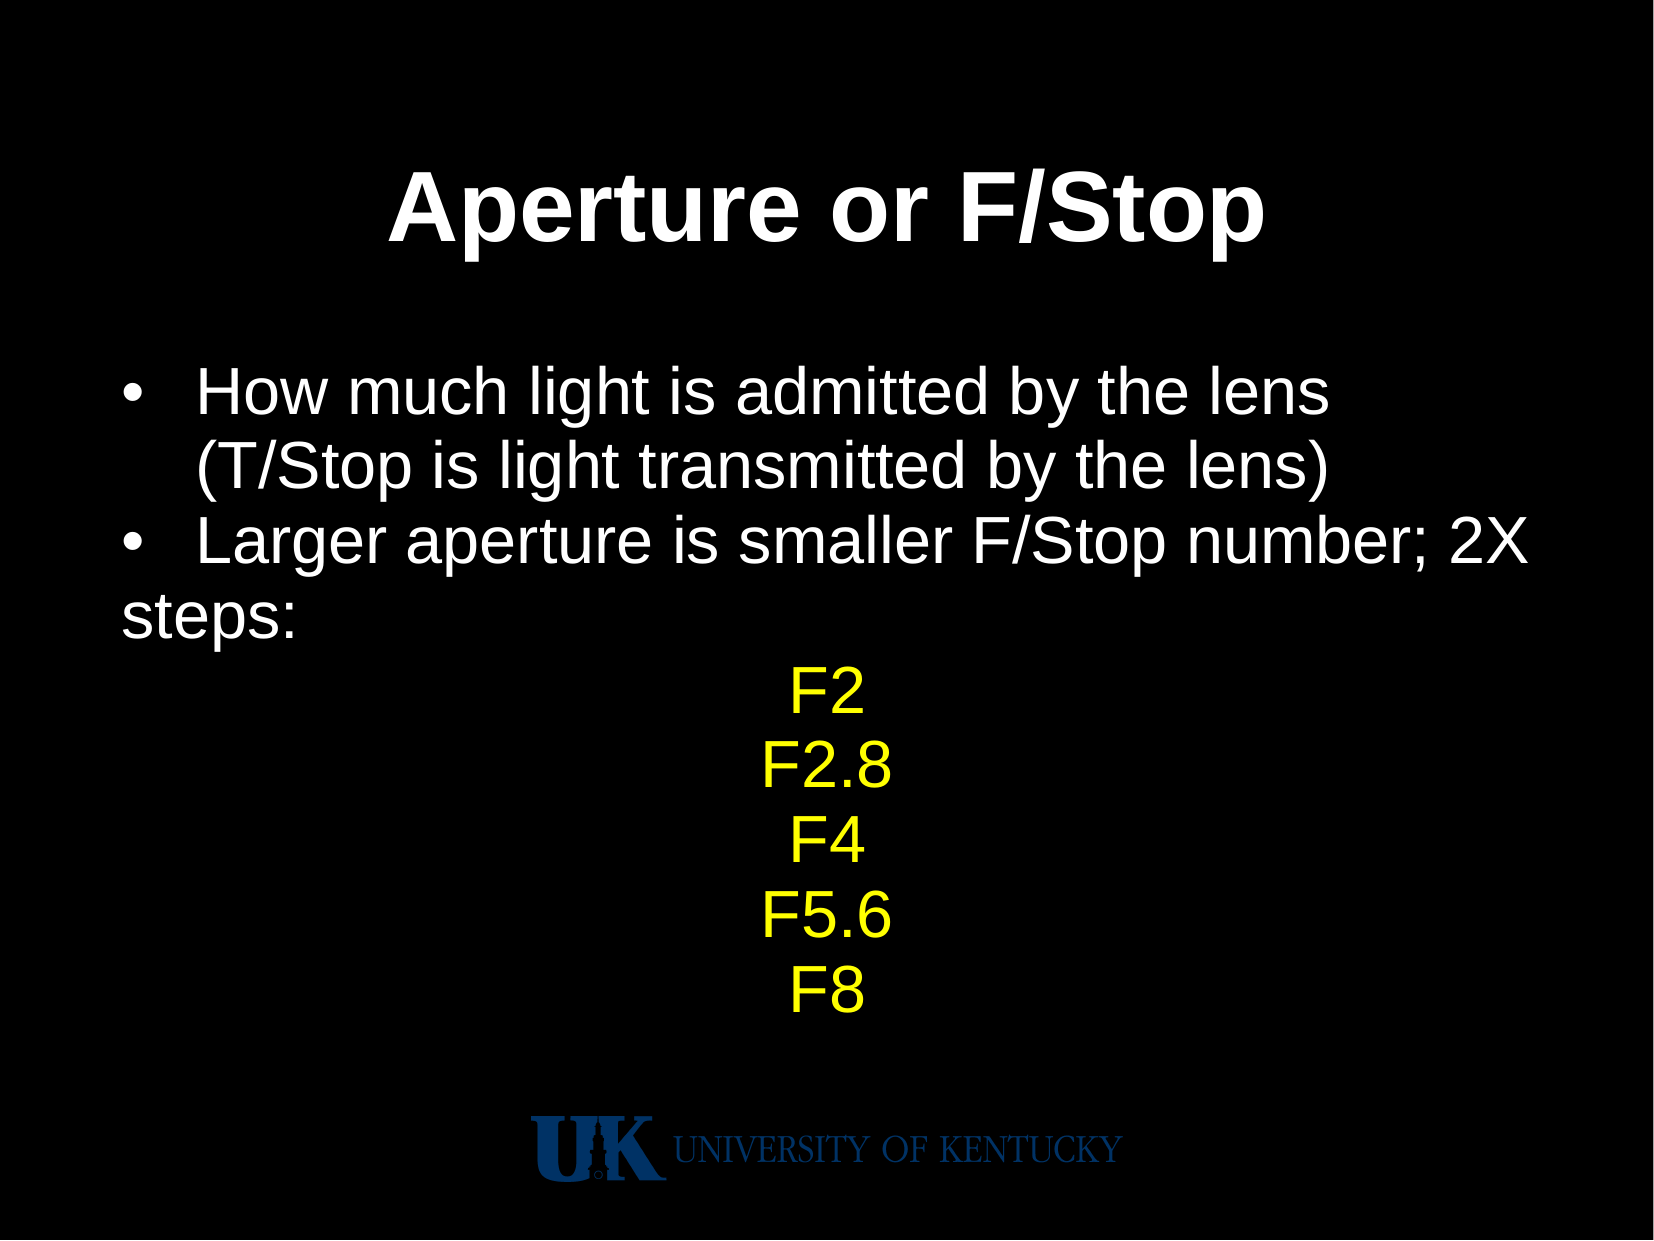

# Aperture or F/Stop
•	How much light is admitted by the lens
	(T/Stop is light transmitted by the lens)
•	Larger aperture is smaller F/Stop number; 2X steps:
F2
F2.8
F4
F5.6
F8